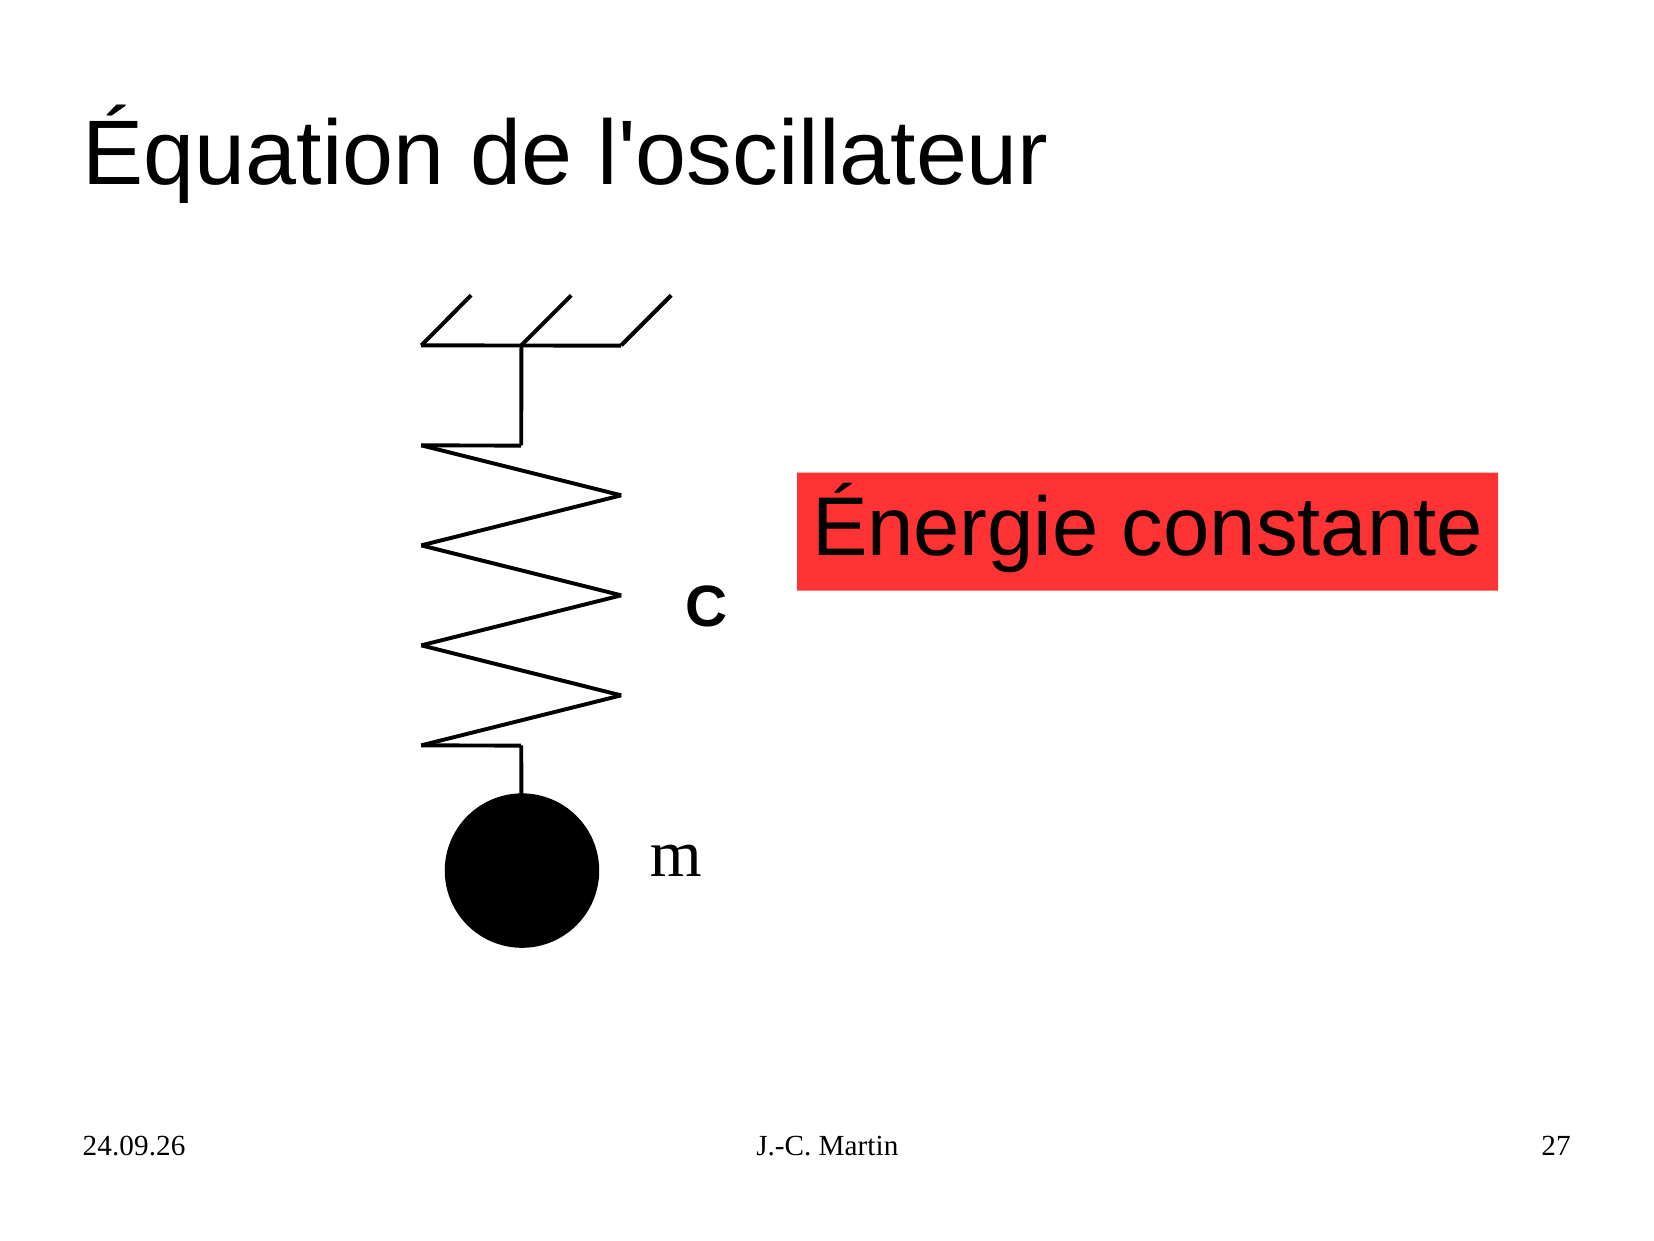

# Équation de l'oscillateur
Énergie constante
C
m
J.-C. Martin
27